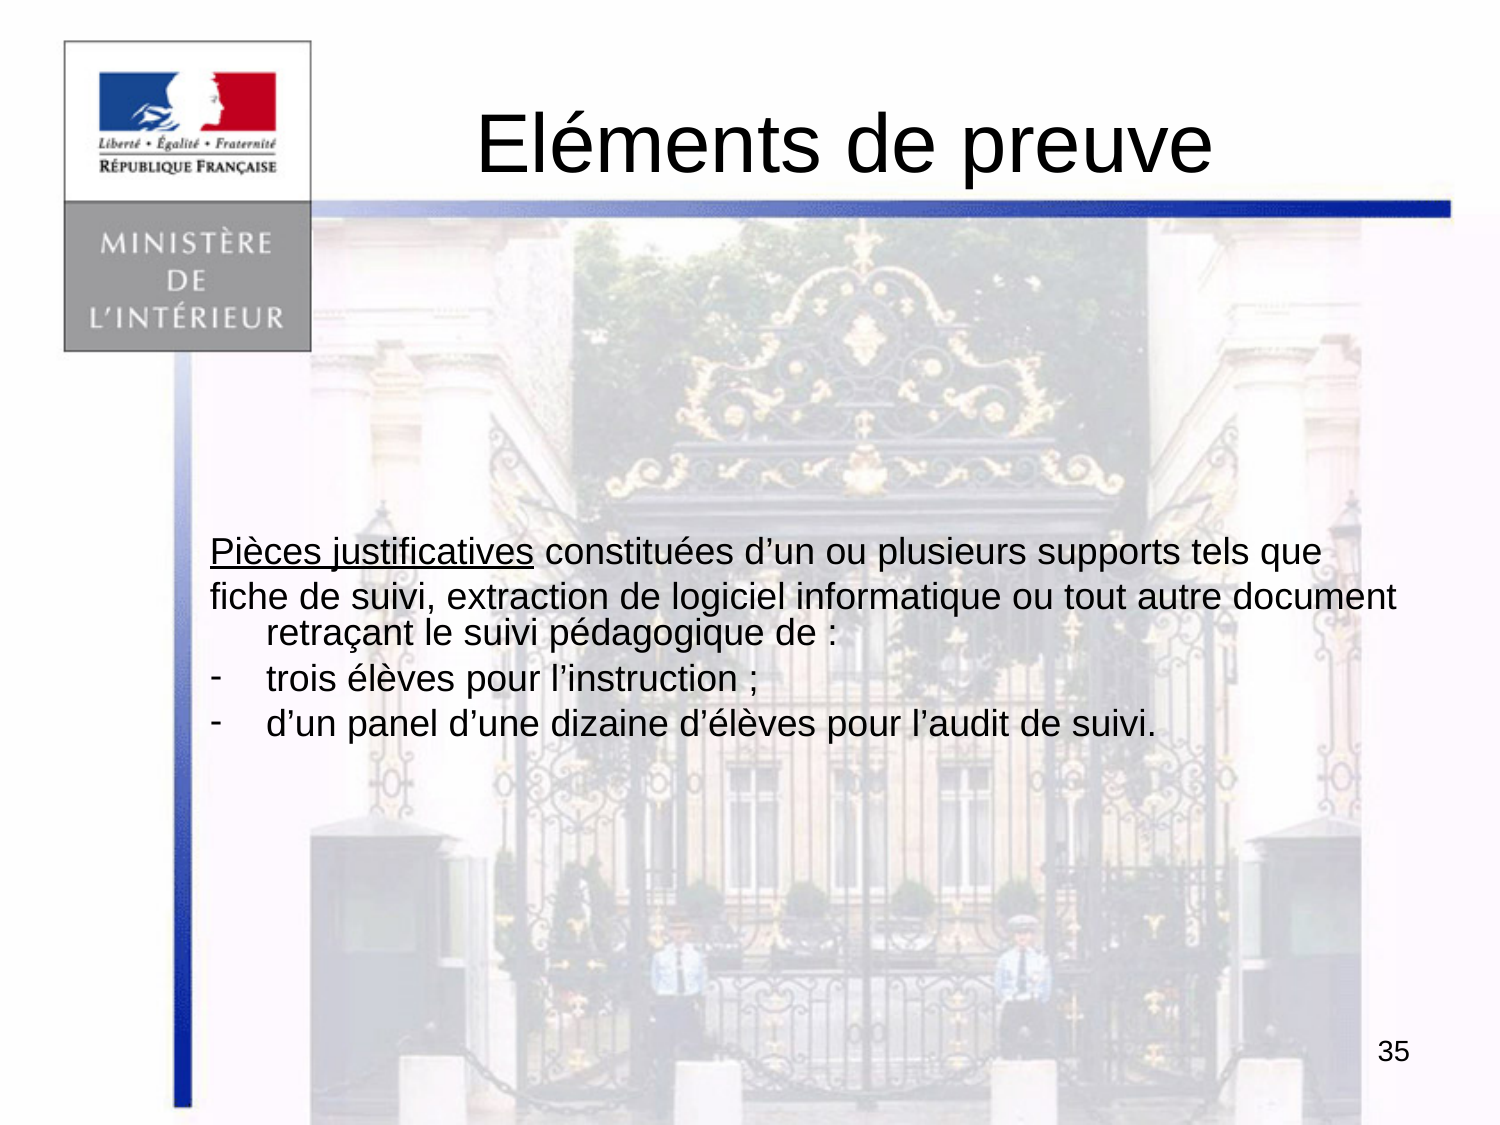

# Eléments de preuve
Pièces justificatives constituées d’un ou plusieurs supports tels que
fiche de suivi, extraction de logiciel informatique ou tout autre document retraçant le suivi pédagogique de :
trois élèves pour l’instruction ;
d’un panel d’une dizaine d’élèves pour l’audit de suivi.